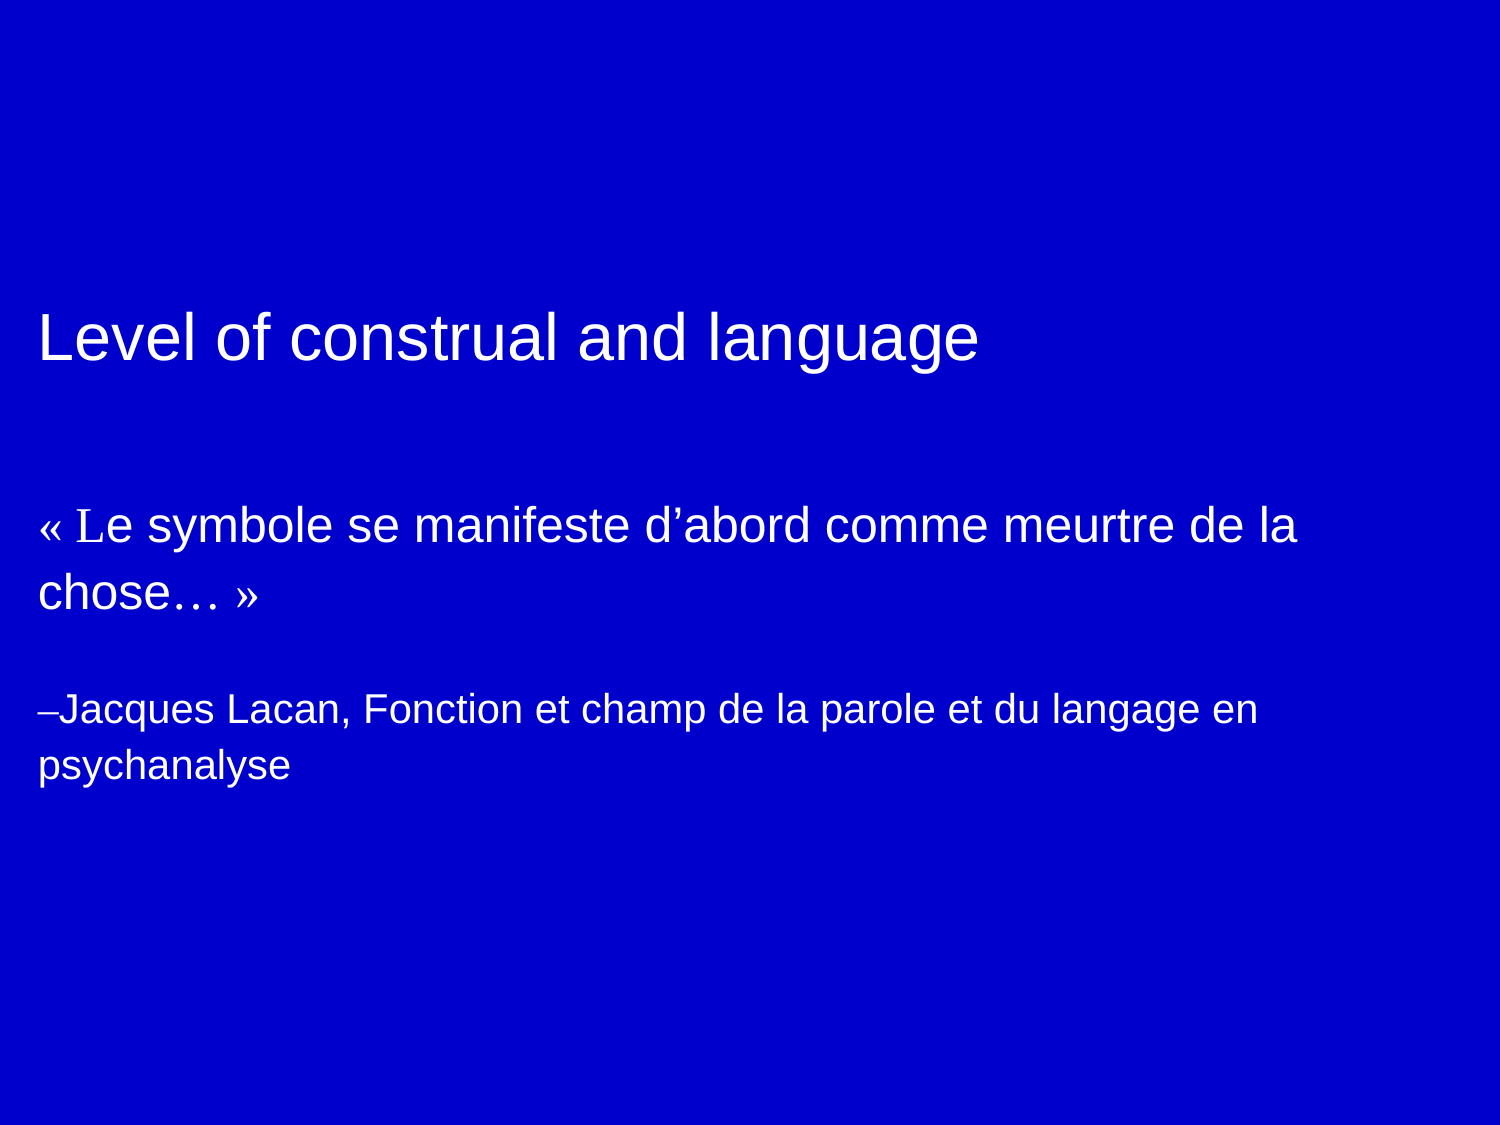

# Level of construal and language « Le symbole se manifeste d’abord comme meurtre de la chose… » –Jacques Lacan, Fonction et champ de la parole et du langage en psychanalyse